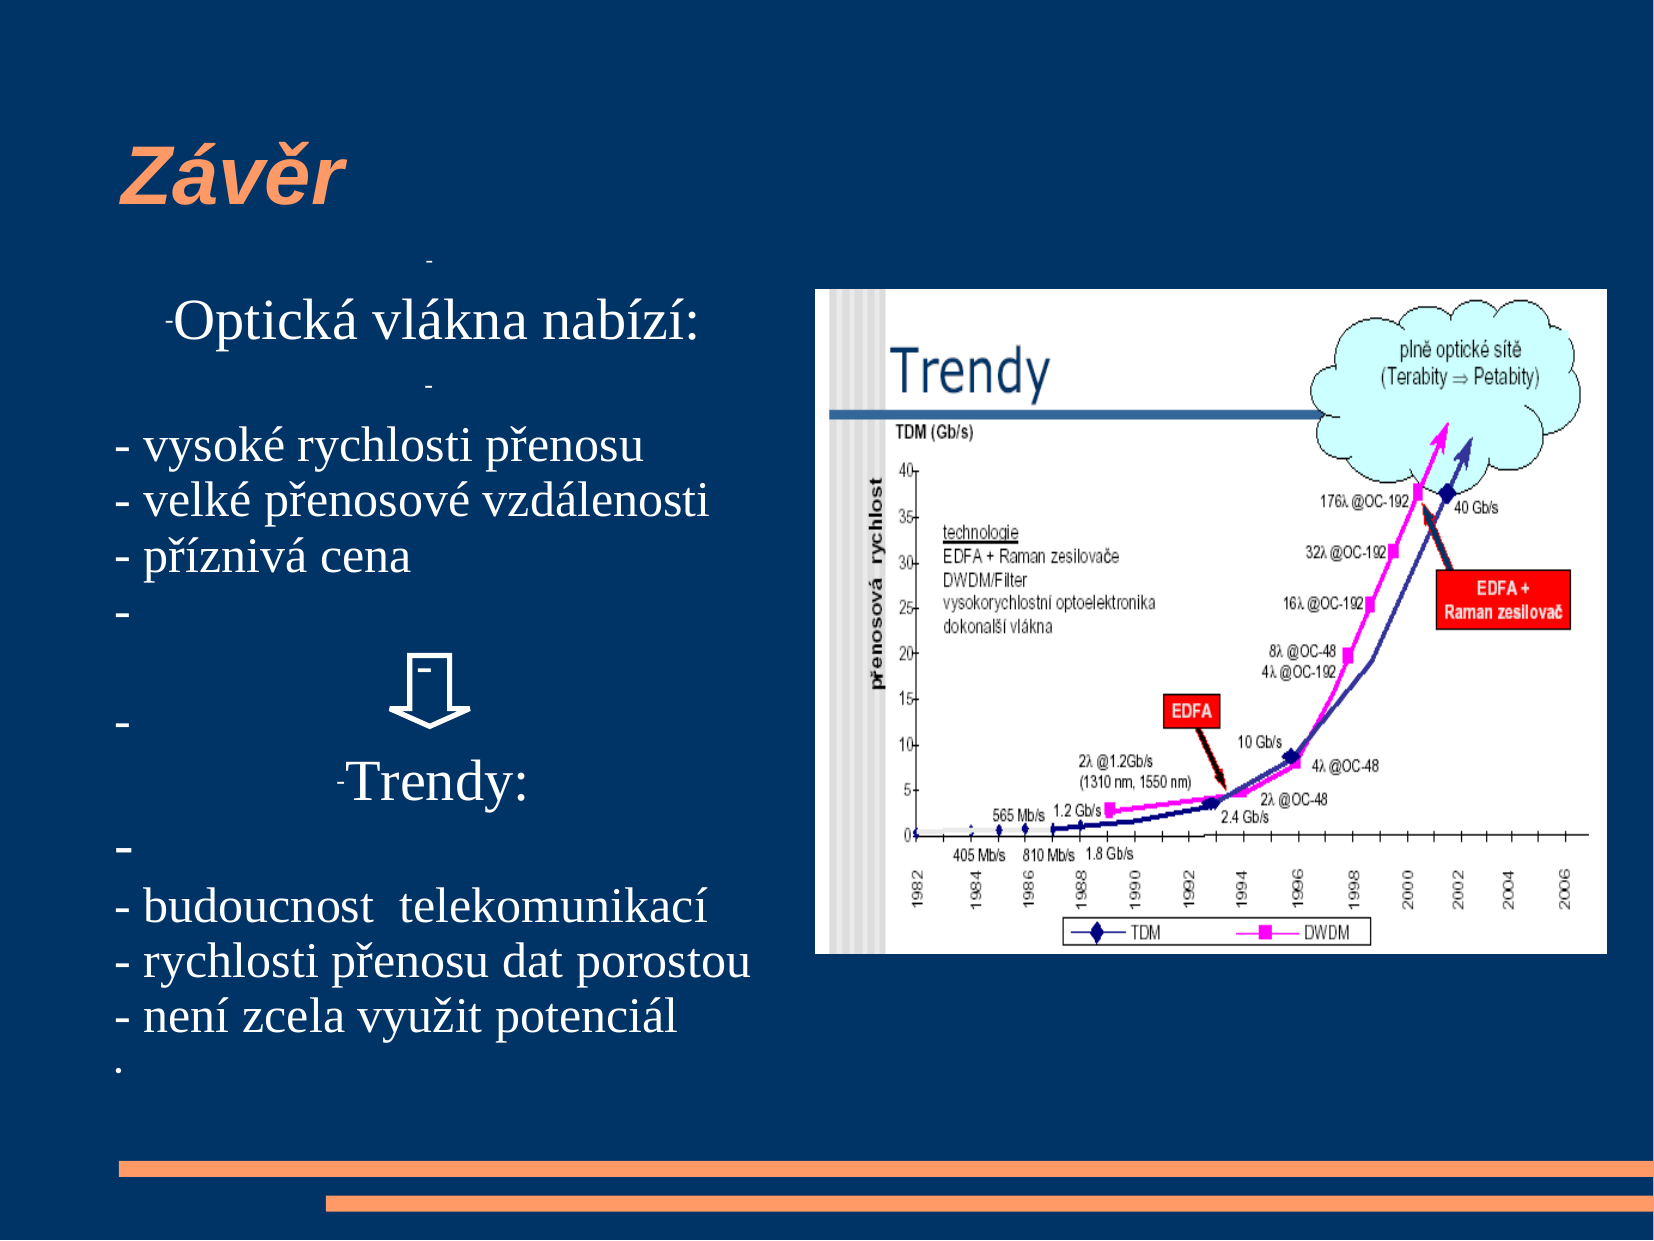

# Závěr
Optická vlákna nabízí:
 vysoké rychlosti přenosu
 velké přenosové vzdálenosti
 příznivá cena
Trendy:
 budoucnost telekomunikací
 rychlosti přenosu dat porostou
 není zcela využit potenciál